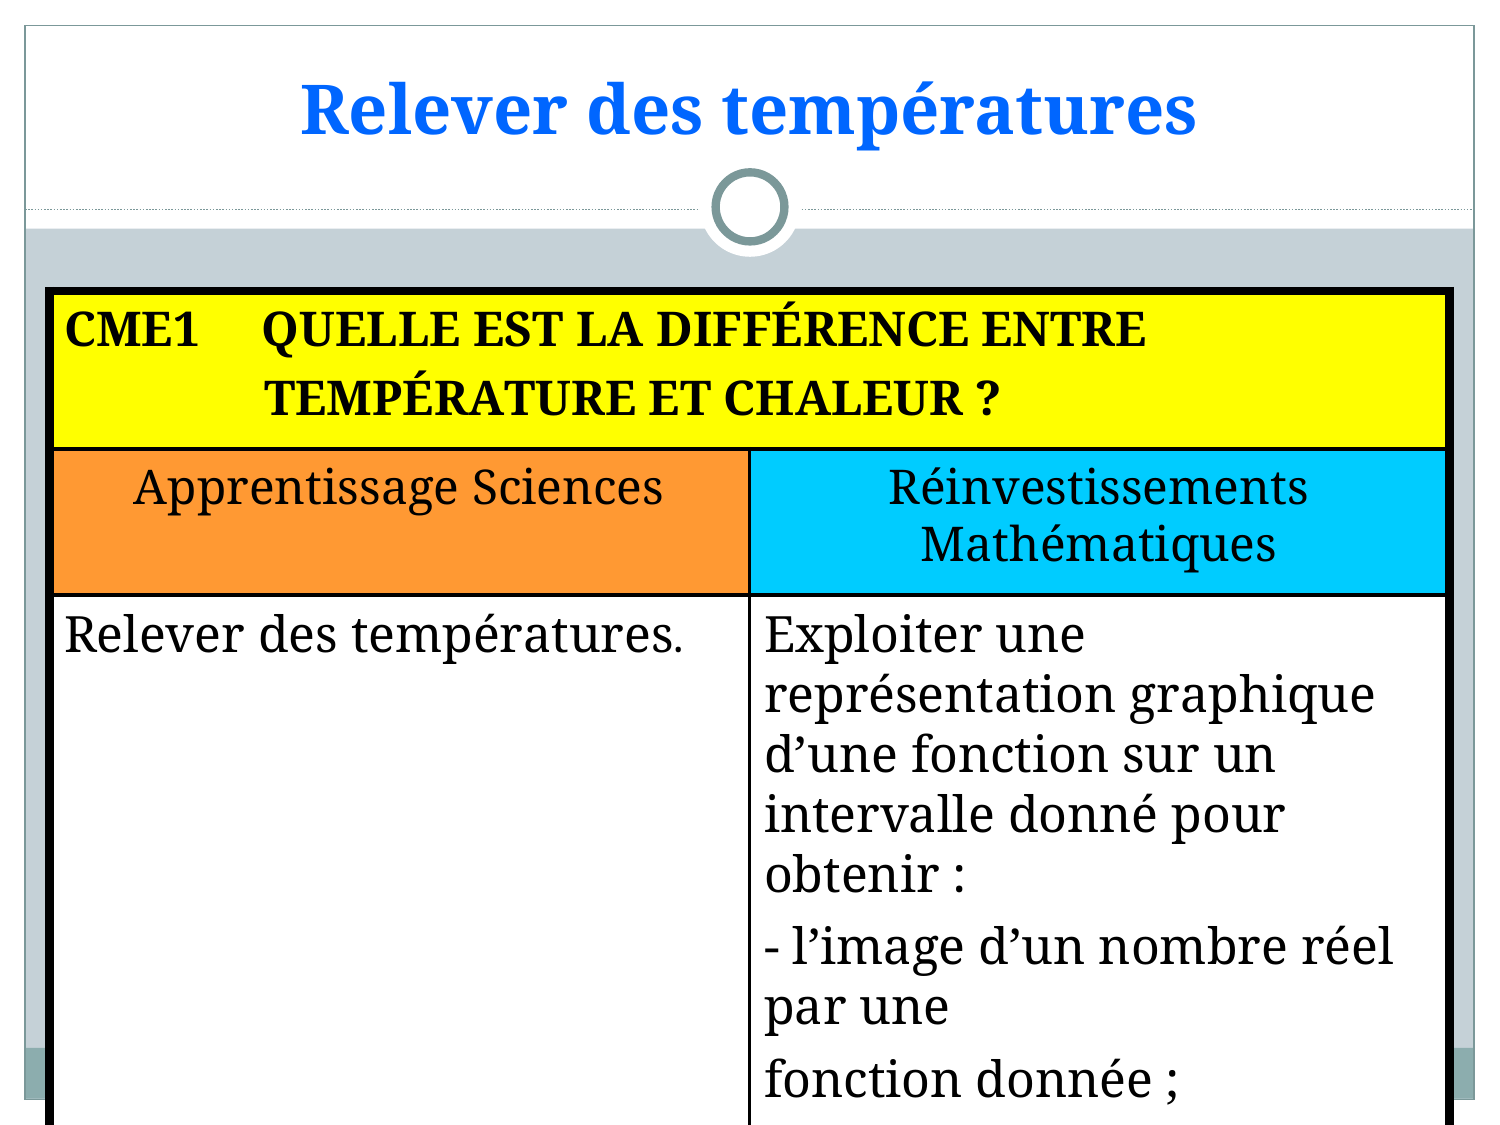

# Relever des températures
| CME1 QUELLE EST LA DIFFÉRENCE ENTRE TEMPÉRATURE ET CHALEUR ? | |
| --- | --- |
| Apprentissage Sciences | Réinvestissements Mathématiques |
| Relever des températures. | Exploiter une représentation graphique d’une fonction sur un intervalle donné pour obtenir : - l’image d’un nombre réel par une fonction donnée ; . La fonction est donnée par une représentation graphique |